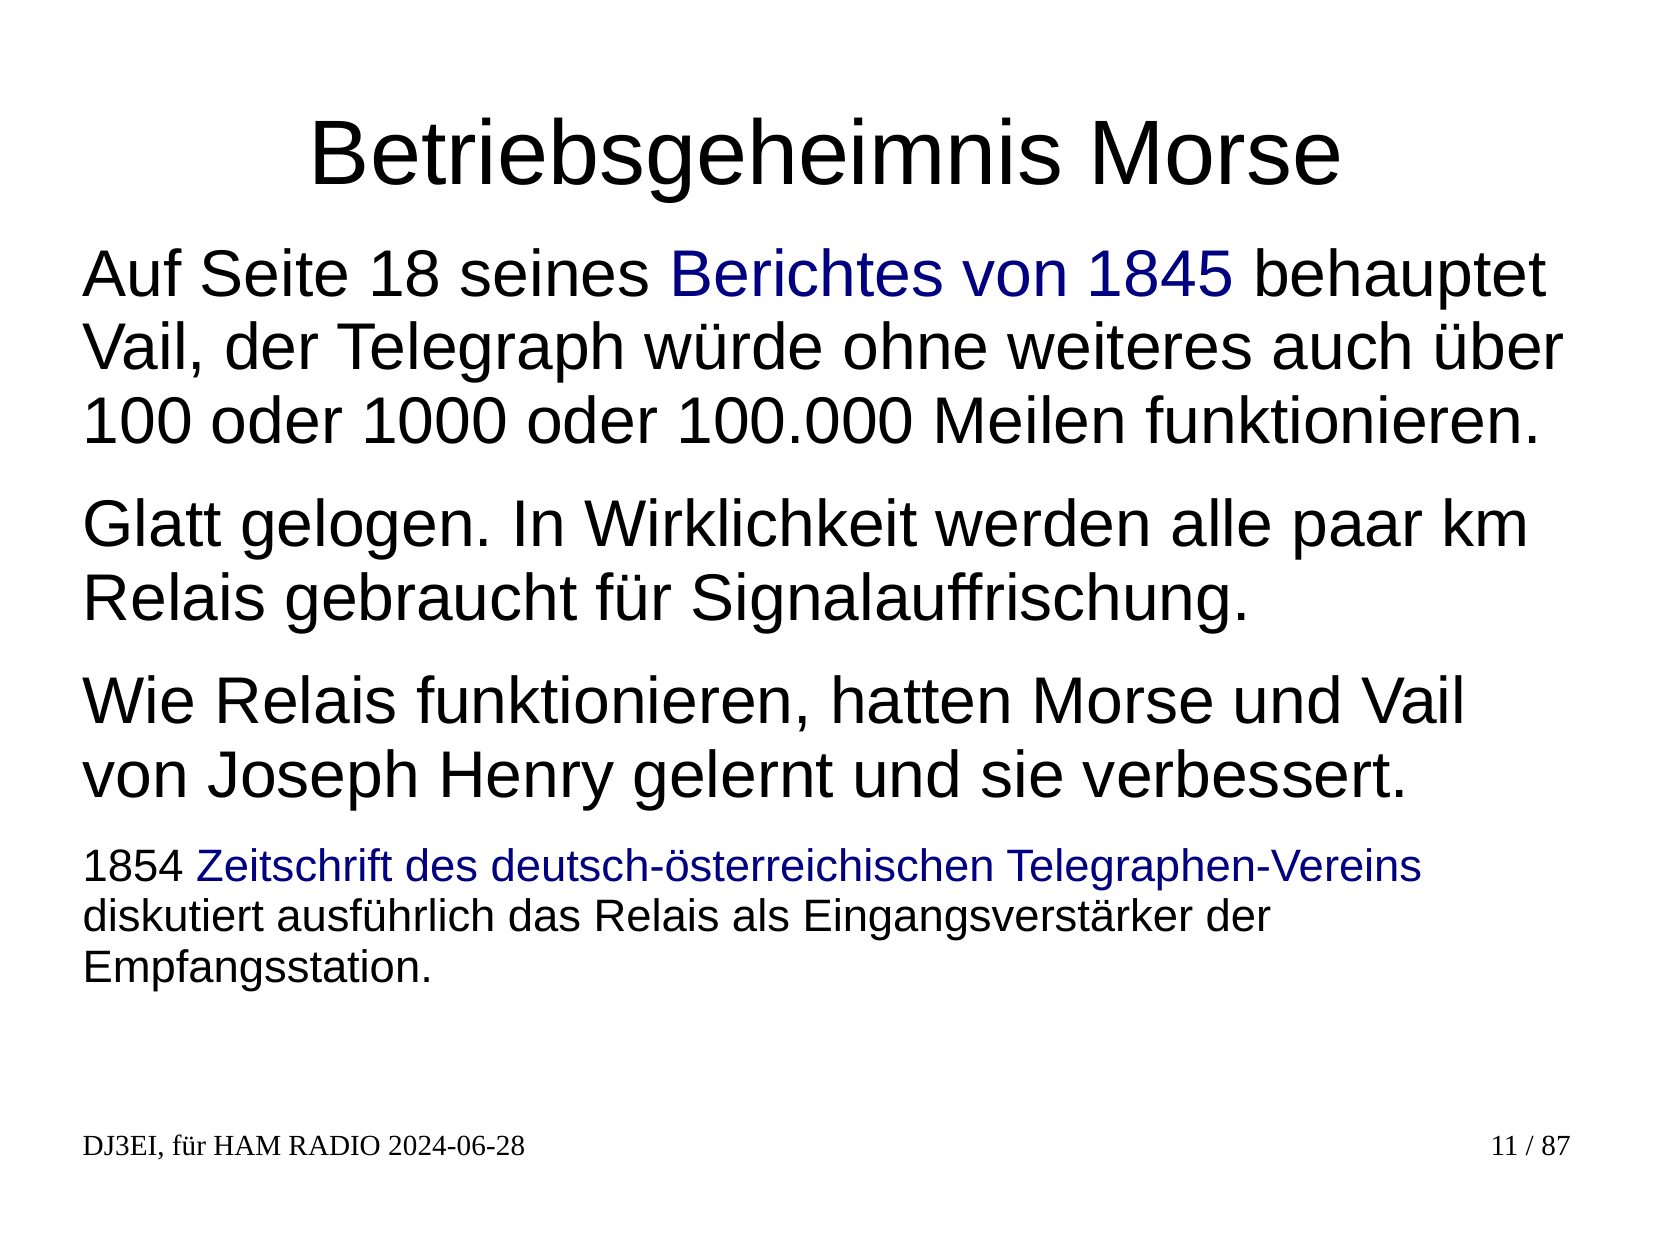

# Betriebsgeheimnis Morse
Auf Seite 18 seines Berichtes von 1845 behauptet Vail, der Telegraph würde ohne weiteres auch über 100 oder 1000 oder 100.000 Meilen funktionieren.
Glatt gelogen. In Wirklichkeit werden alle paar km Relais gebraucht für Signalauffrischung.
Wie Relais funktionieren, hatten Morse und Vail von Joseph Henry gelernt und sie verbessert.
1854 Zeitschrift des deutsch-österreichischen Telegraphen-Vereins diskutiert ausführlich das Relais als Eingangsverstärker der Empfangsstation.
11